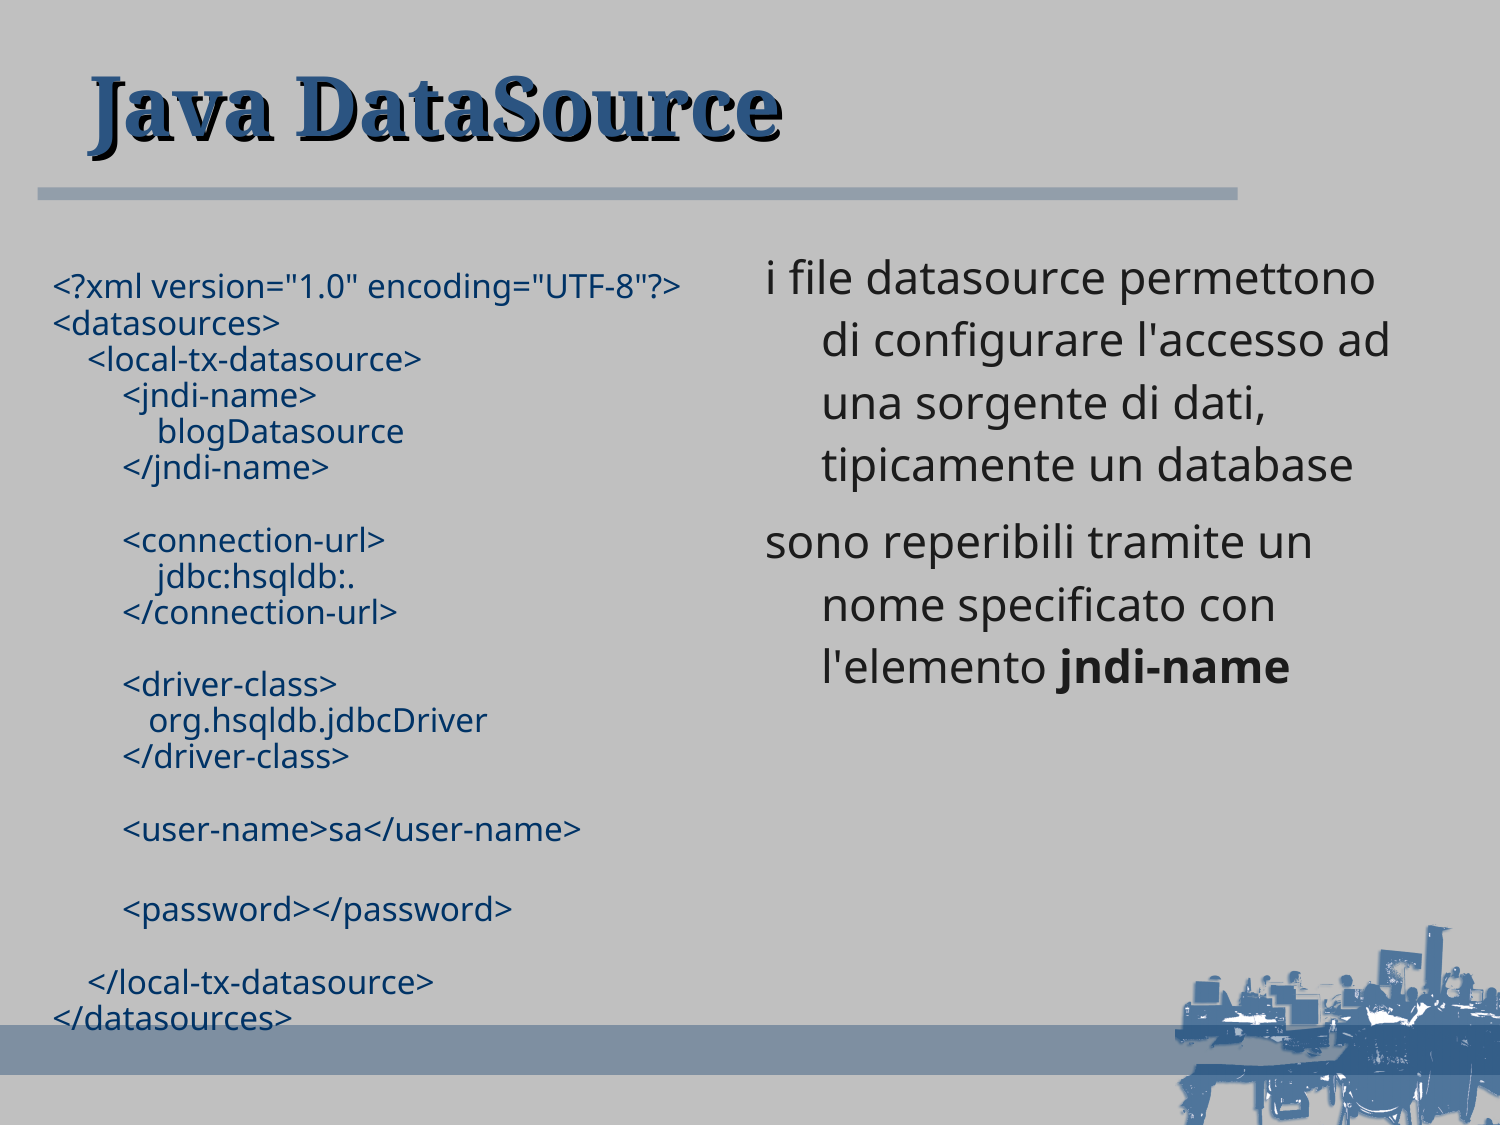

# Java DataSource
i file datasource permettono di configurare l'accesso ad una sorgente di dati, tipicamente un database
sono reperibili tramite un nome specificato con l'elemento jndi-name
<?xml version="1.0" encoding="UTF-8"?> <datasources>
 <local-tx-datasource>
 <jndi-name>
 blogDatasource
 </jndi-name>
 <connection-url>
 jdbc:hsqldb:.
 </connection-url>
 <driver-class>
 org.hsqldb.jdbcDriver
 </driver-class>
 <user-name>sa</user-name>
 <password></password>
 </local-tx-datasource>
</datasources>